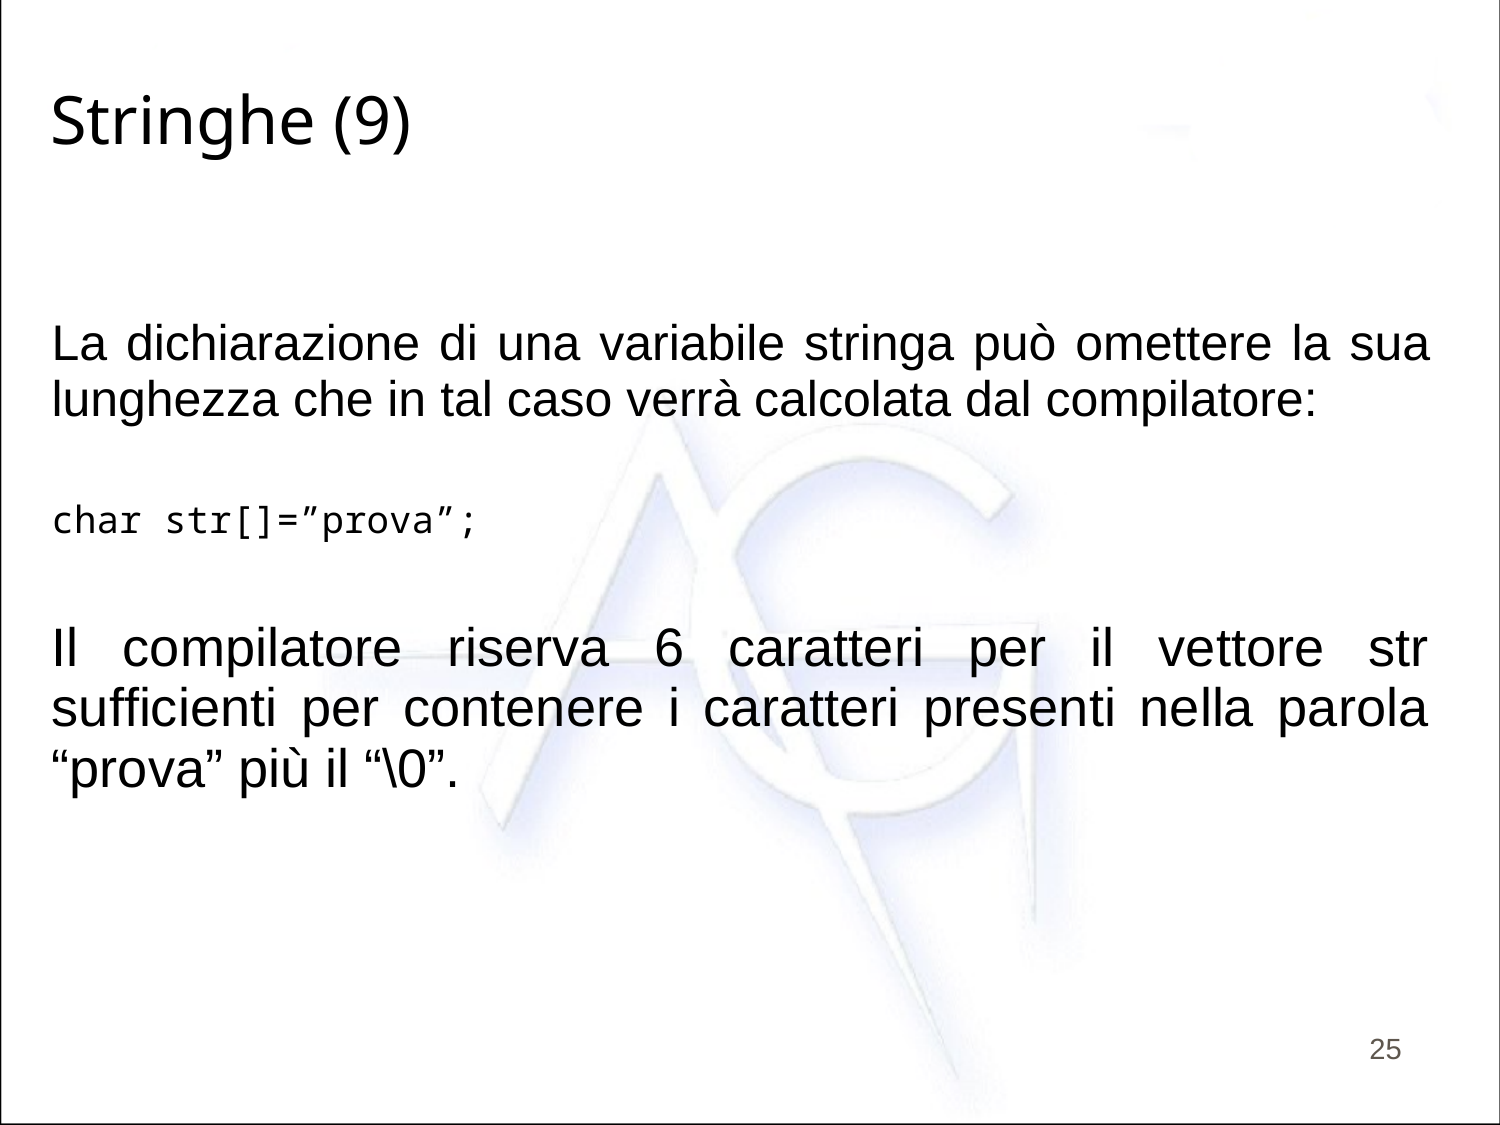

# Stringhe (9)
La dichiarazione di una variabile stringa può omettere la sua lunghezza che in tal caso verrà calcolata dal compilatore:
char str[]=”prova”;
Il compilatore riserva 6 caratteri per il vettore str sufficienti per contenere i caratteri presenti nella parola “prova” più il “\0”.
25